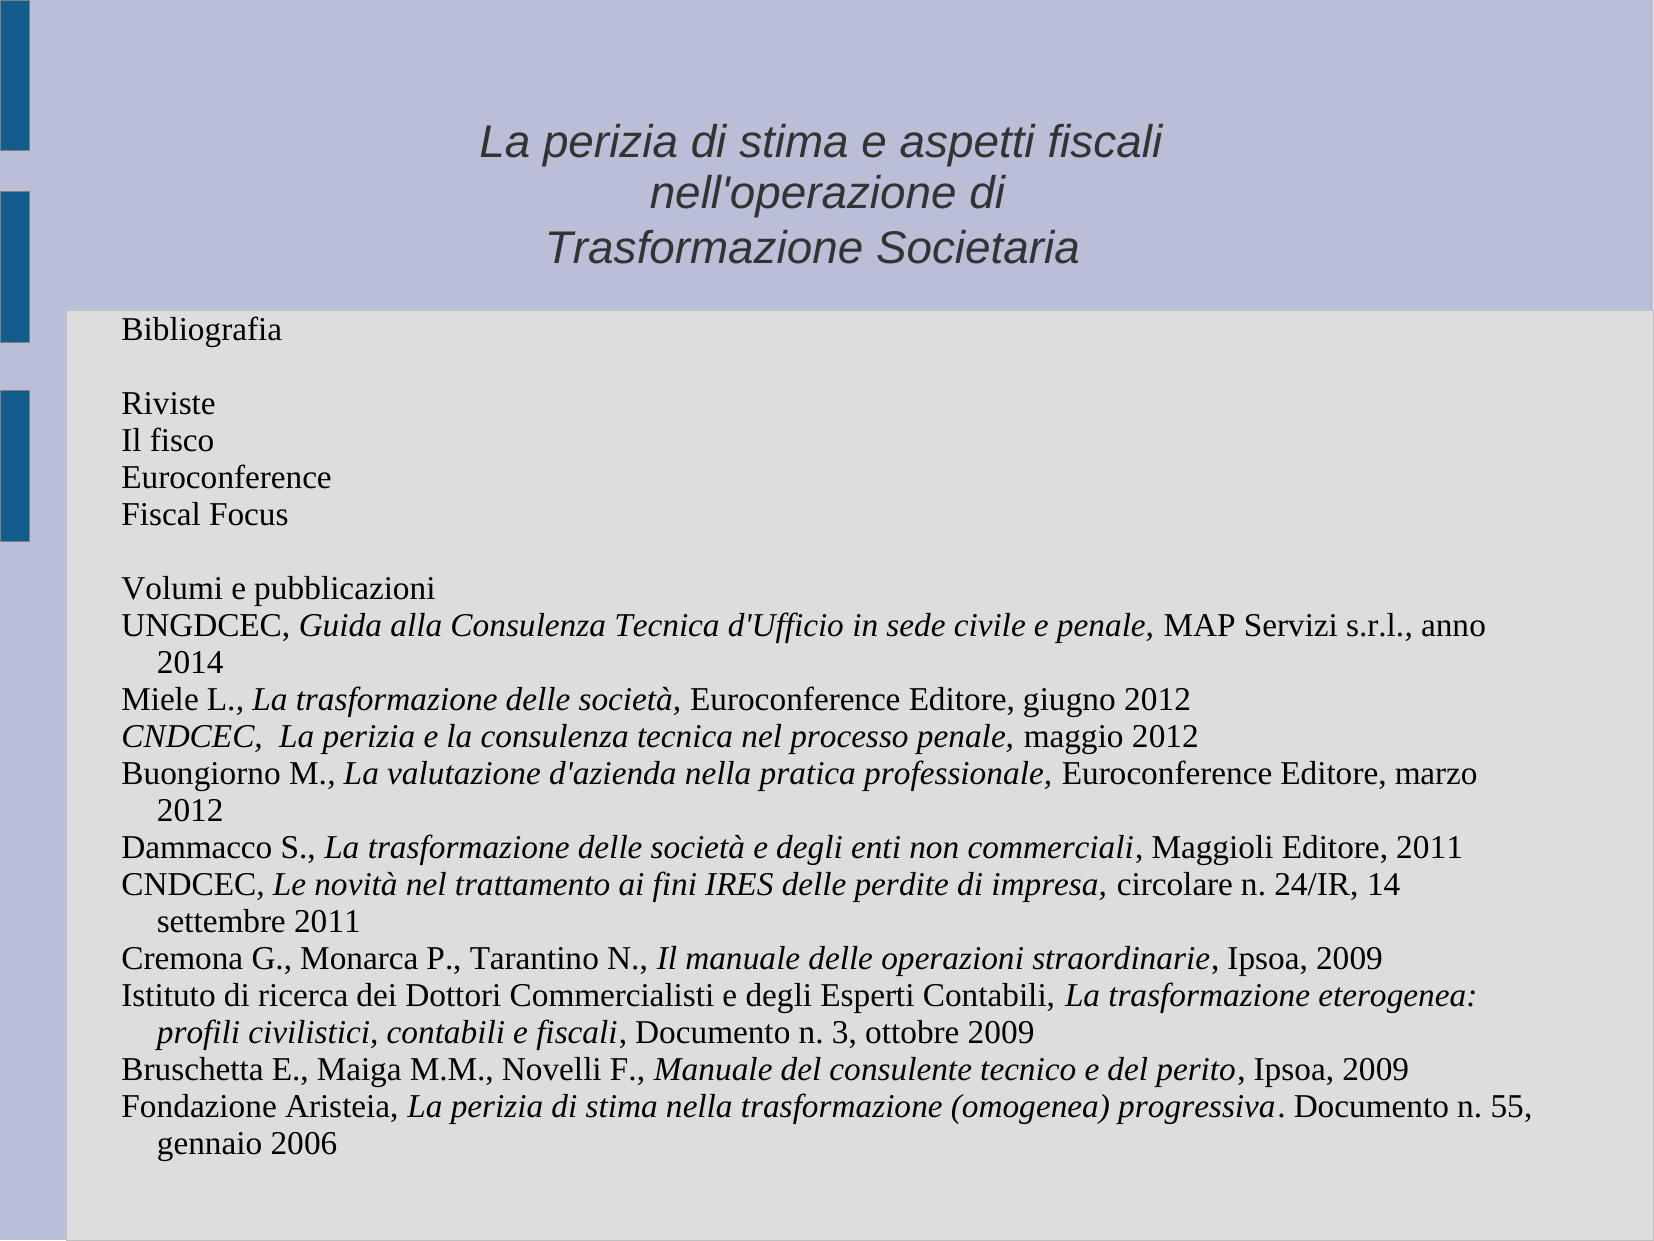

# La perizia di stima e aspetti fiscali nell'operazione di Trasformazione Societaria
Bibliografia
Riviste
Il fisco
Euroconference
Fiscal Focus
Volumi e pubblicazioni
UNGDCEC, Guida alla Consulenza Tecnica d'Ufficio in sede civile e penale, MAP Servizi s.r.l., anno 2014
Miele L., La trasformazione delle società, Euroconference Editore, giugno 2012
CNDCEC, La perizia e la consulenza tecnica nel processo penale, maggio 2012
Buongiorno M., La valutazione d'azienda nella pratica professionale, Euroconference Editore, marzo 2012
Dammacco S., La trasformazione delle società e degli enti non commerciali, Maggioli Editore, 2011
CNDCEC, Le novità nel trattamento ai fini IRES delle perdite di impresa, circolare n. 24/IR, 14 settembre 2011
Cremona G., Monarca P., Tarantino N., Il manuale delle operazioni straordinarie, Ipsoa, 2009
Istituto di ricerca dei Dottori Commercialisti e degli Esperti Contabili, La trasformazione eterogenea: profili civilistici, contabili e fiscali, Documento n. 3, ottobre 2009
Bruschetta E., Maiga M.M., Novelli F., Manuale del consulente tecnico e del perito, Ipsoa, 2009
Fondazione Aristeia, La perizia di stima nella trasformazione (omogenea) progressiva. Documento n. 55, gennaio 2006